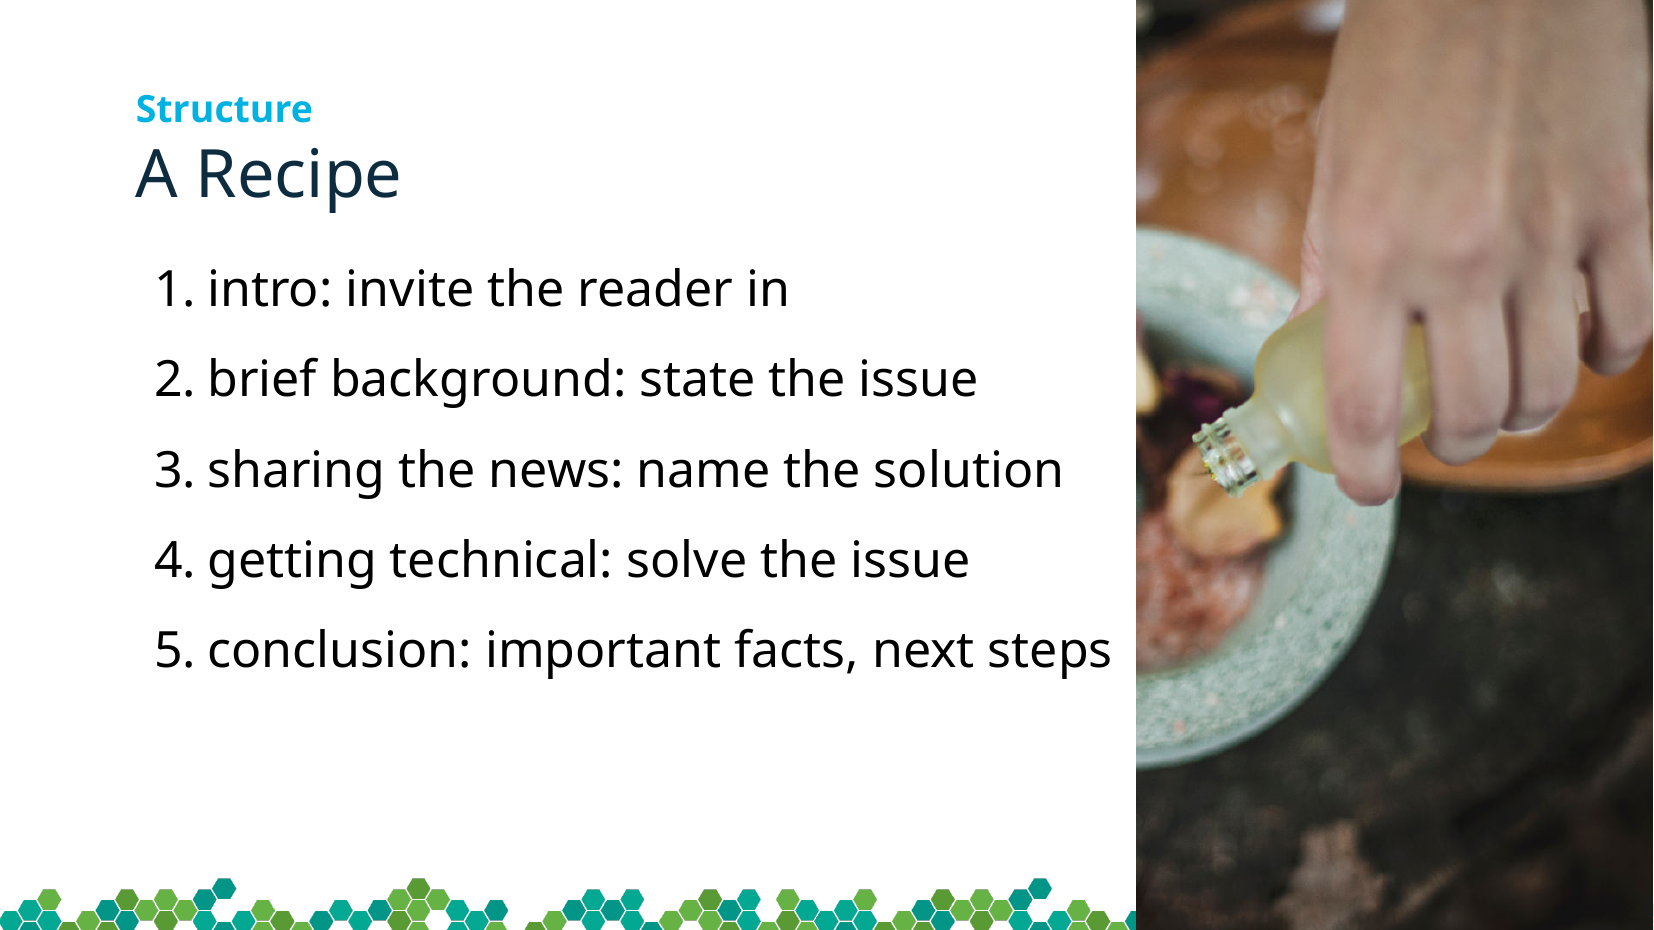

Structure
A Recipe
# intro: invite the reader in
brief background: state the issue
sharing the news: name the solution
getting technical: solve the issue
conclusion: important facts, next steps